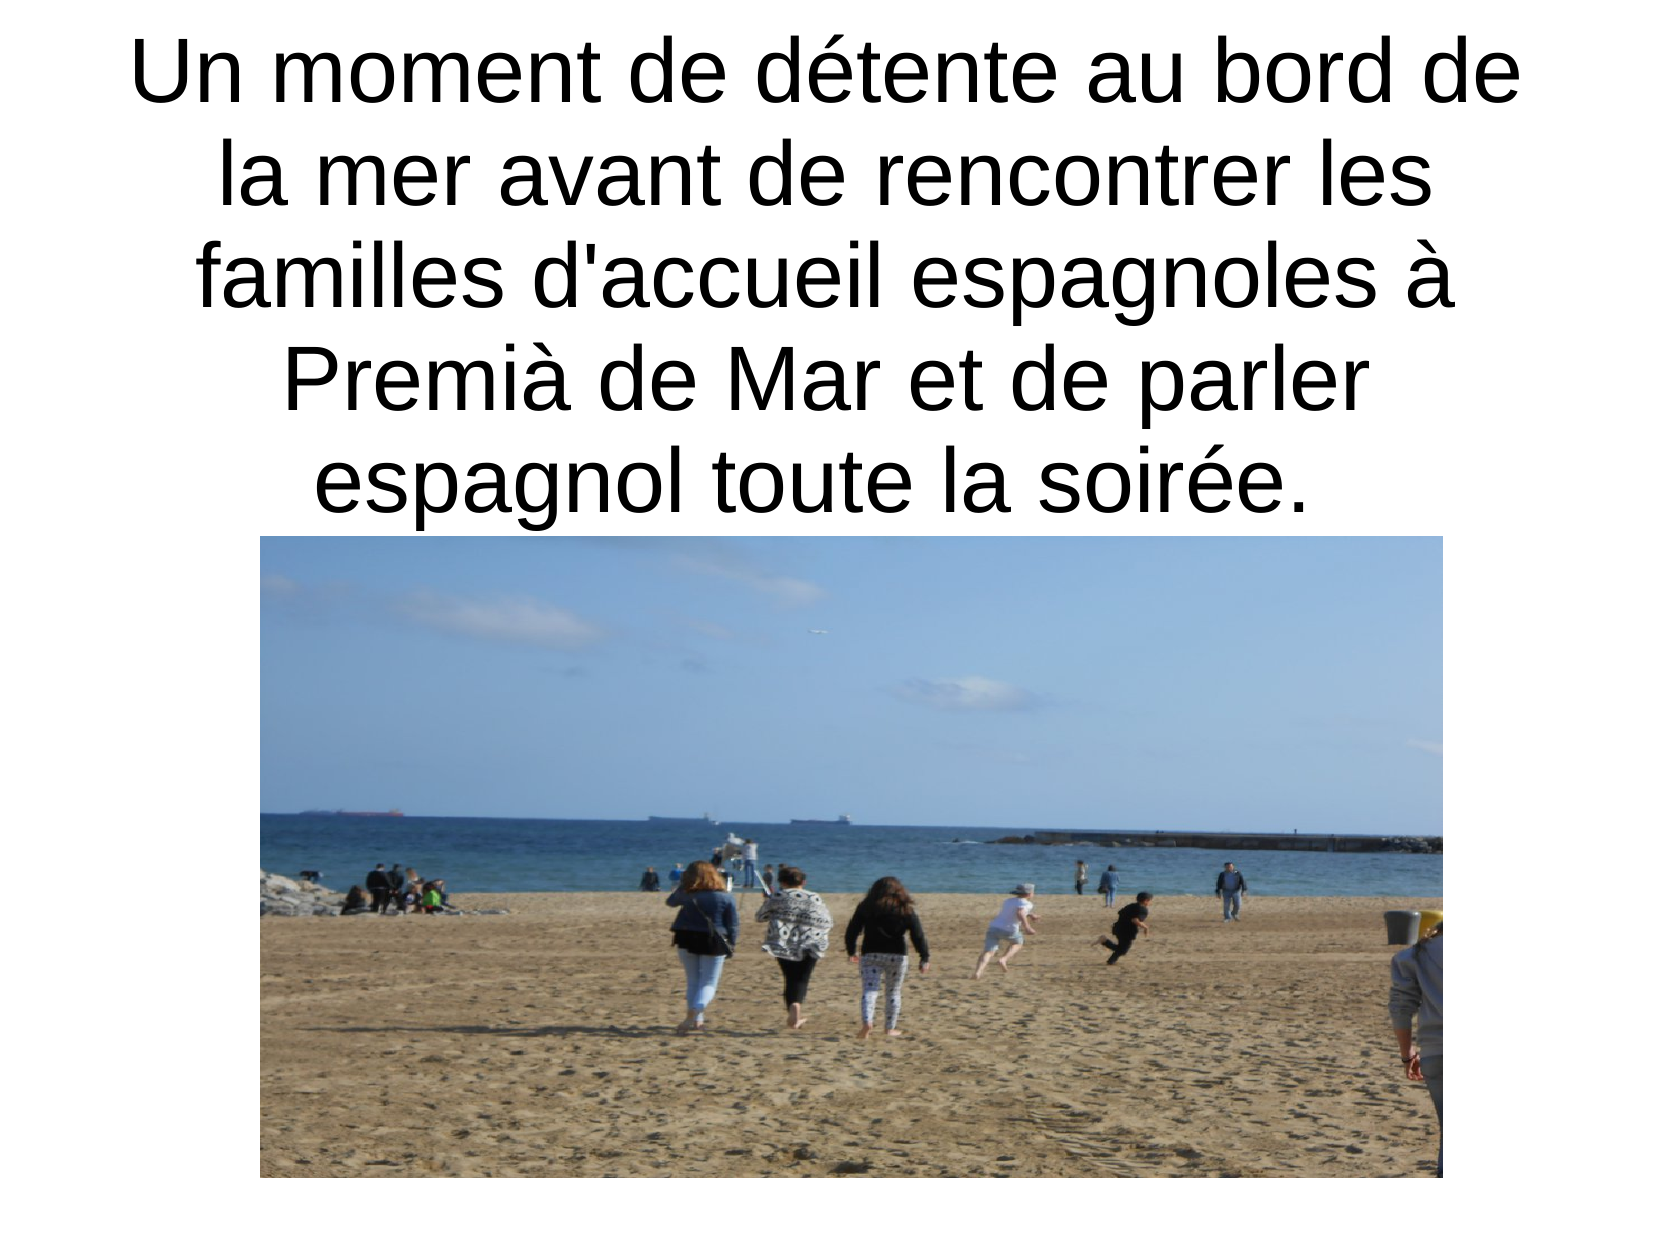

# Un moment de détente au bord de la mer avant de rencontrer les familles d'accueil espagnoles à Premià de Mar et de parler espagnol toute la soirée.